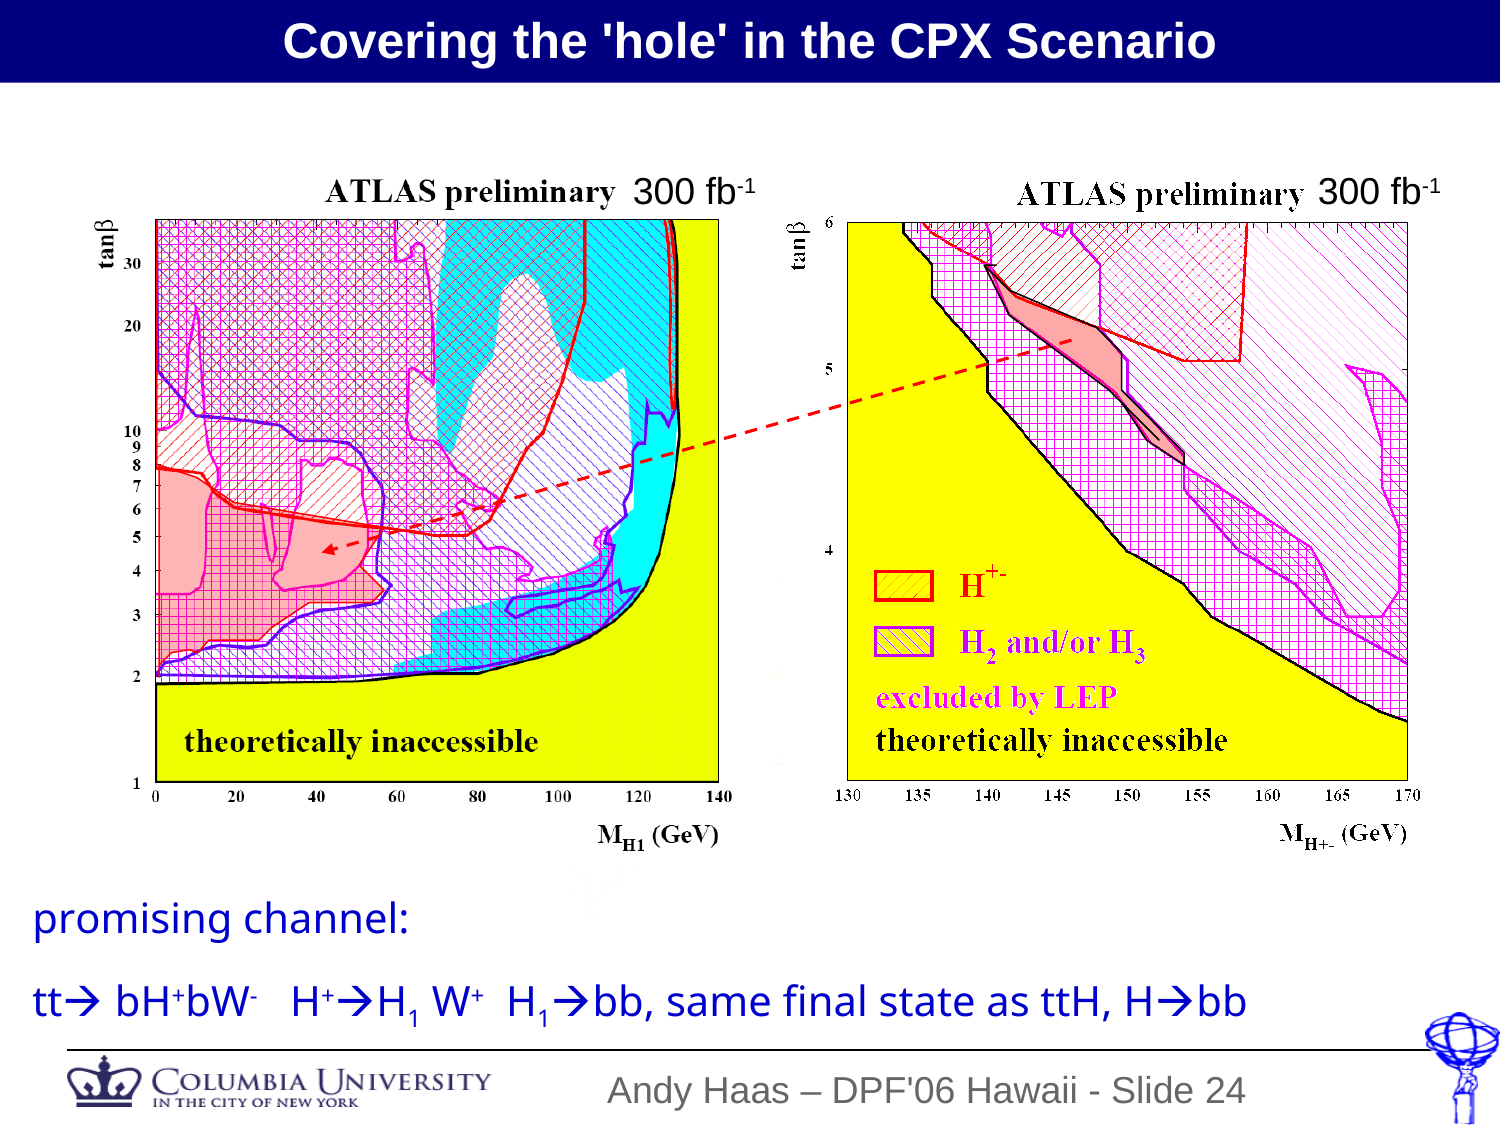

# Covering the 'hole' in the CPX Scenario
300 fb-1
300 fb-1
promising channel:
tt bH+bW- H+H1 W+ H1bb, same final state as ttH, Hbb